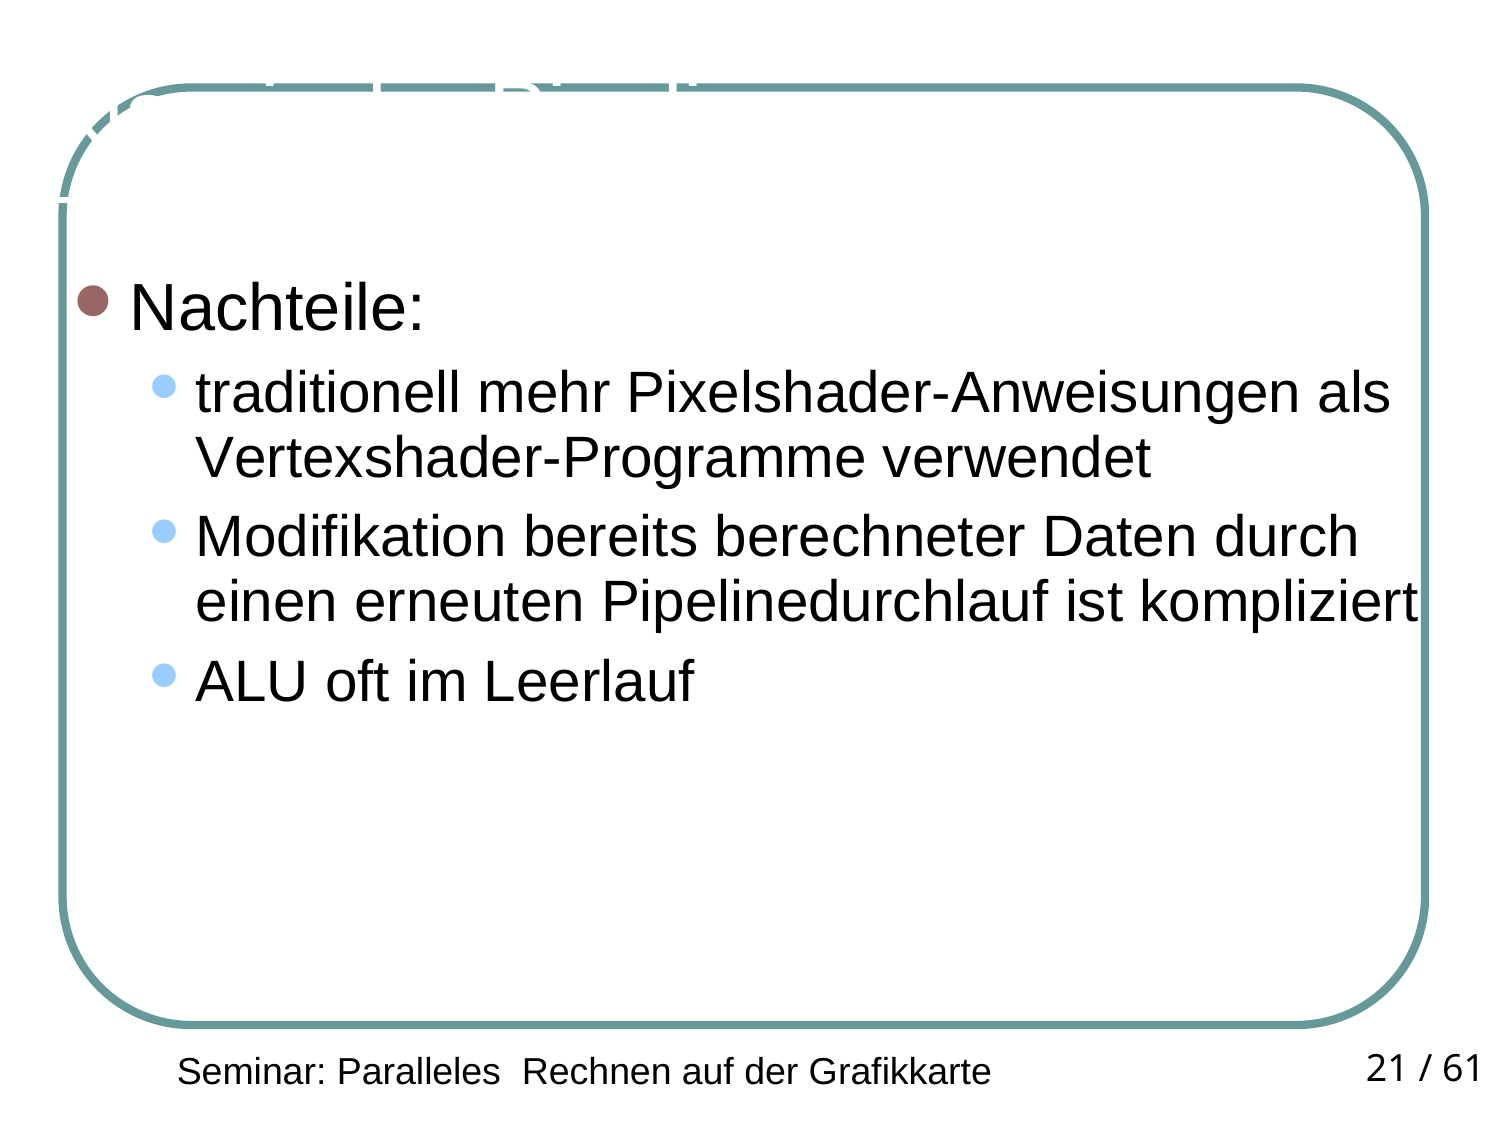

# Klassische Pipeline
Nachteile:
traditionell mehr Pixelshader-Anweisungen als Vertexshader-Programme verwendet
Modifikation bereits berechneter Daten durch einen erneuten Pipelinedurchlauf ist kompliziert
ALU oft im Leerlauf
Seminar: Paralleles Rechnen auf der Grafikkarte
21